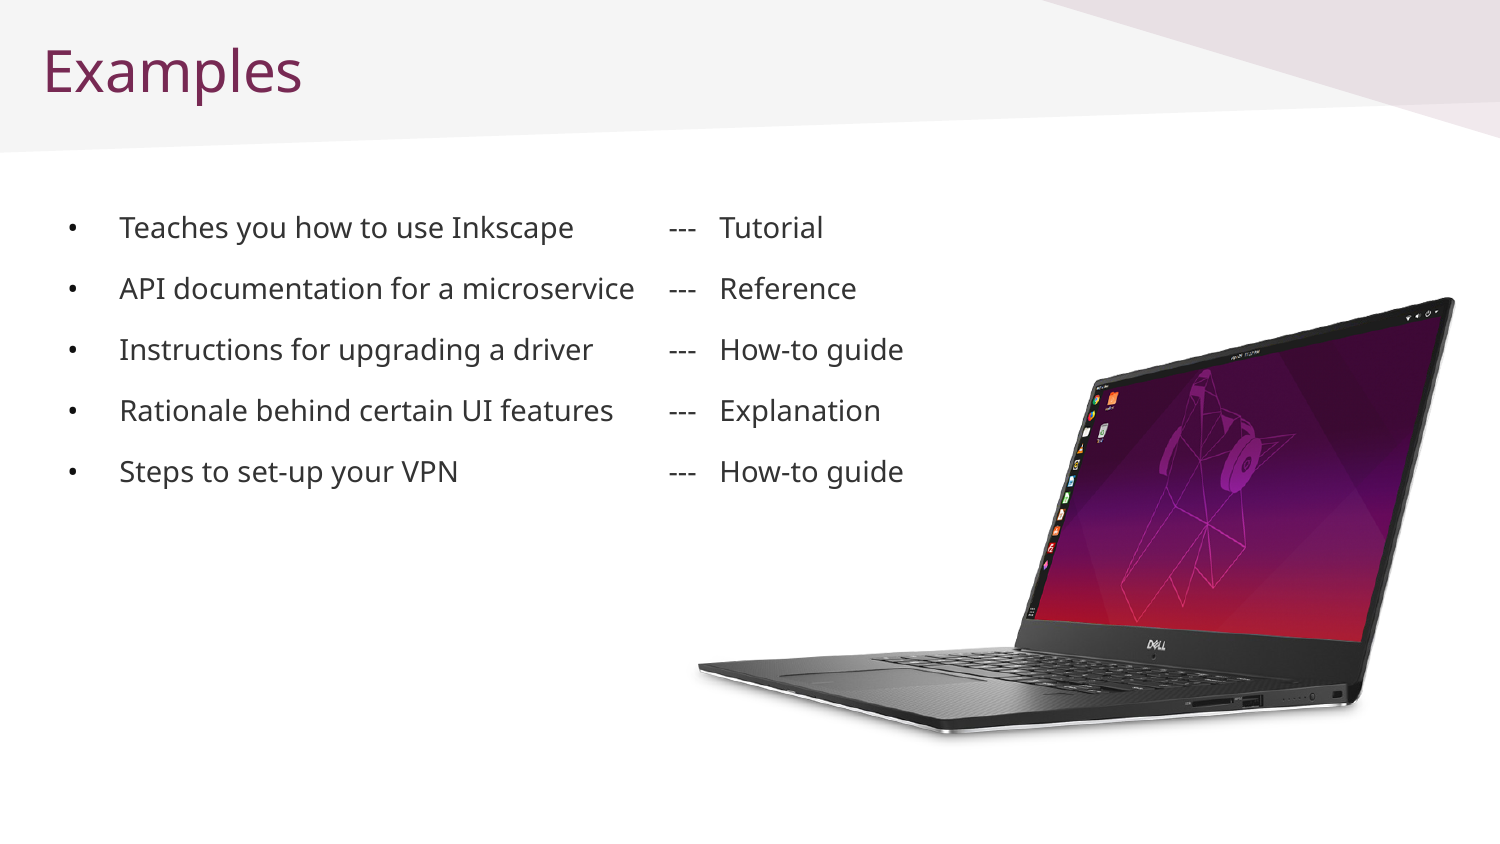

# Examples
Teaches you how to use Inkscape
API documentation for a microservice
Instructions for upgrading a driver
Rationale behind certain UI features
Steps to set-up your VPN
--- Tutorial
--- Reference
--- How-to guide
--- Explanation
--- How-to guide